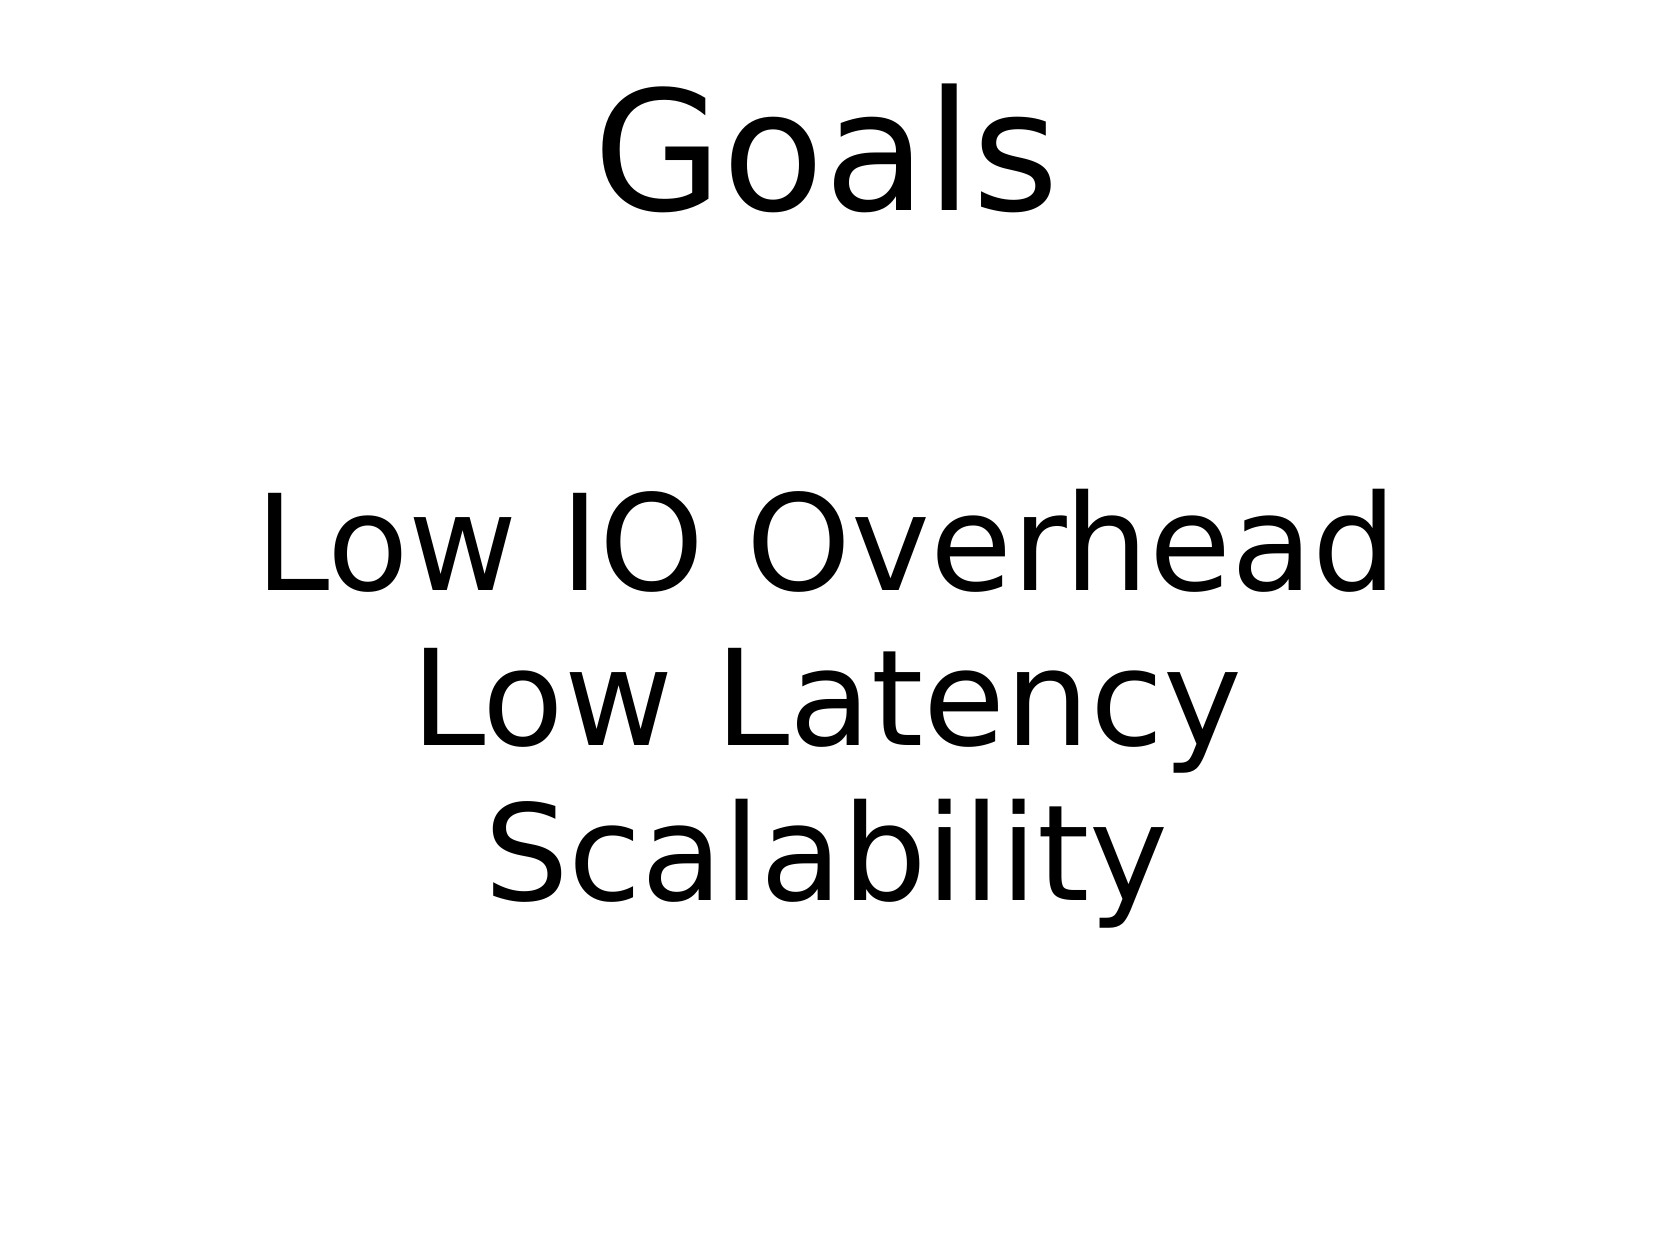

# Goals
Low IO Overhead
Low Latency
Scalability